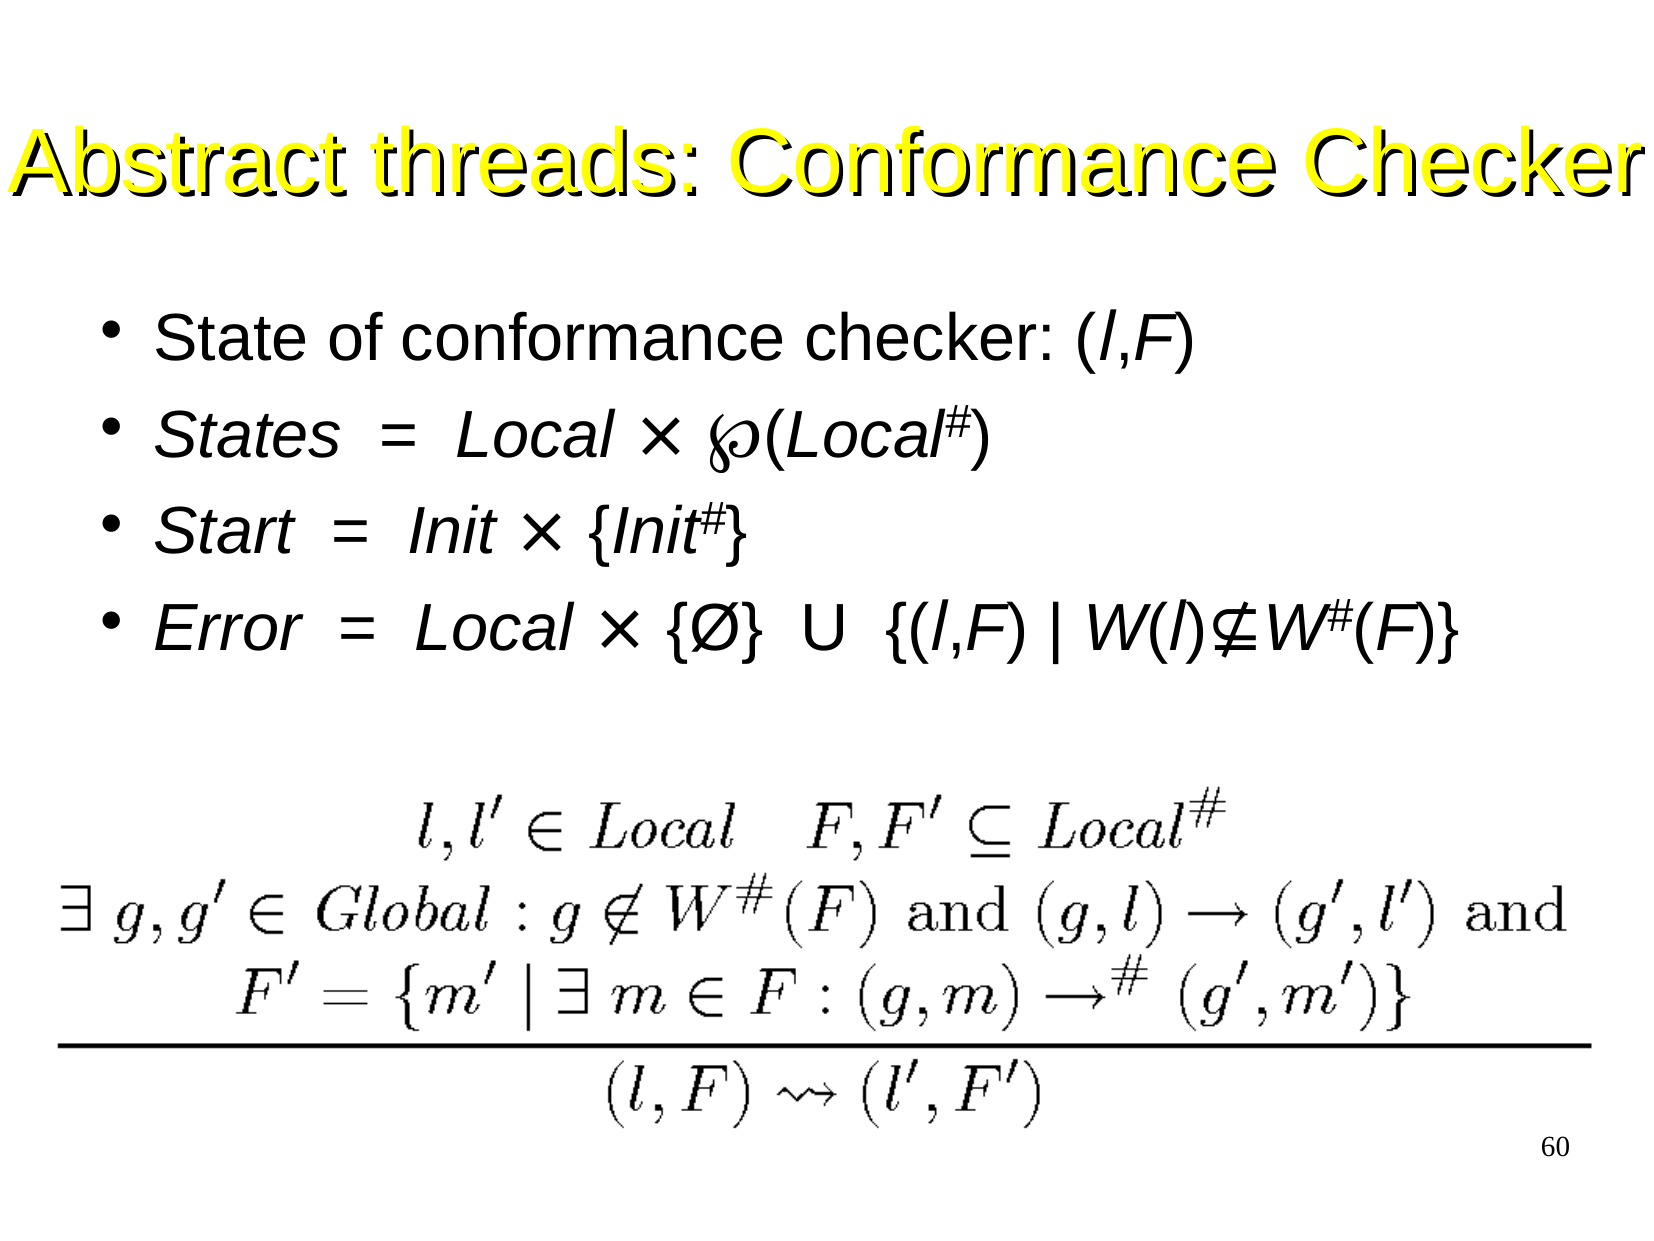

# Abstract threads: Conformance Checker
State of conformance checker: (l,F)
States = Local ⨯ ℘(Local#)
Start = Init ⨯ {Init#}
Error = Local ⨯ {Ø} U {(l,F) | W(l)⊈W#(F)}
60